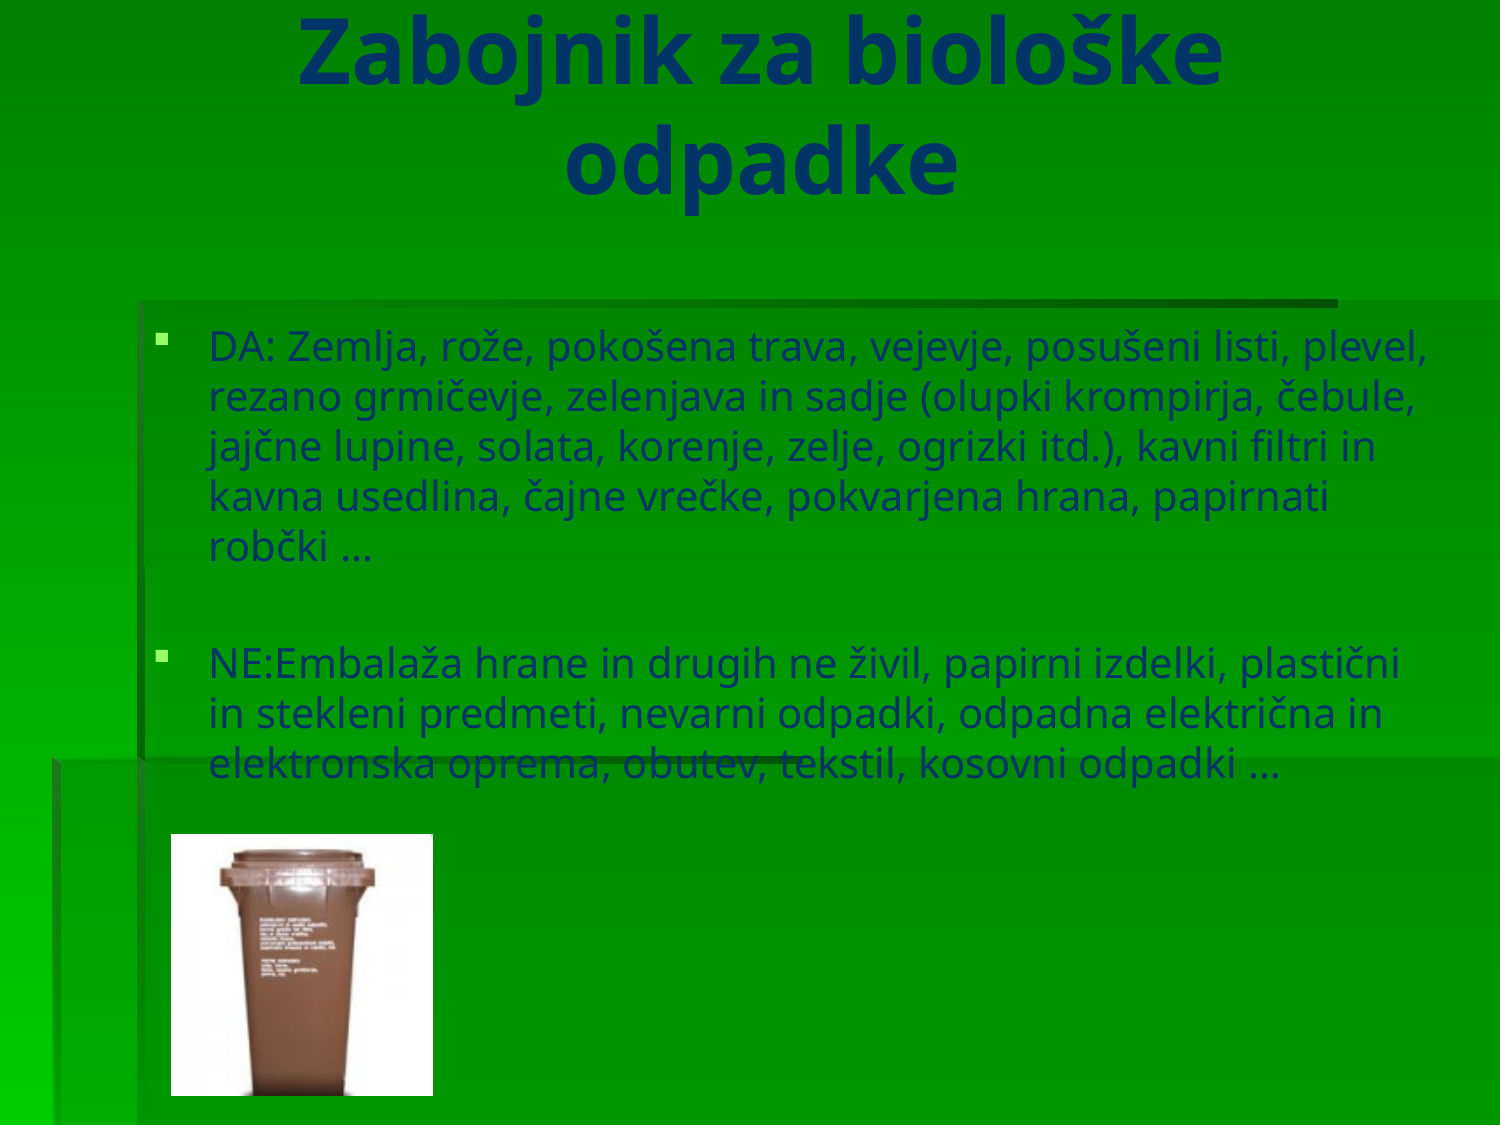

# Zabojnik za biološke odpadke
DA: Zemlja, rože, pokošena trava, vejevje, posušeni listi, plevel, rezano grmičevje, zelenjava in sadje (olupki krompirja, čebule, jajčne lupine, solata, korenje, zelje, ogrizki itd.), kavni filtri in kavna usedlina, čajne vrečke, pokvarjena hrana, papirnati robčki …
NE:Embalaža hrane in drugih ne živil, papirni izdelki, plastični in stekleni predmeti, nevarni odpadki, odpadna električna in elektronska oprema, obutev, tekstil, kosovni odpadki …